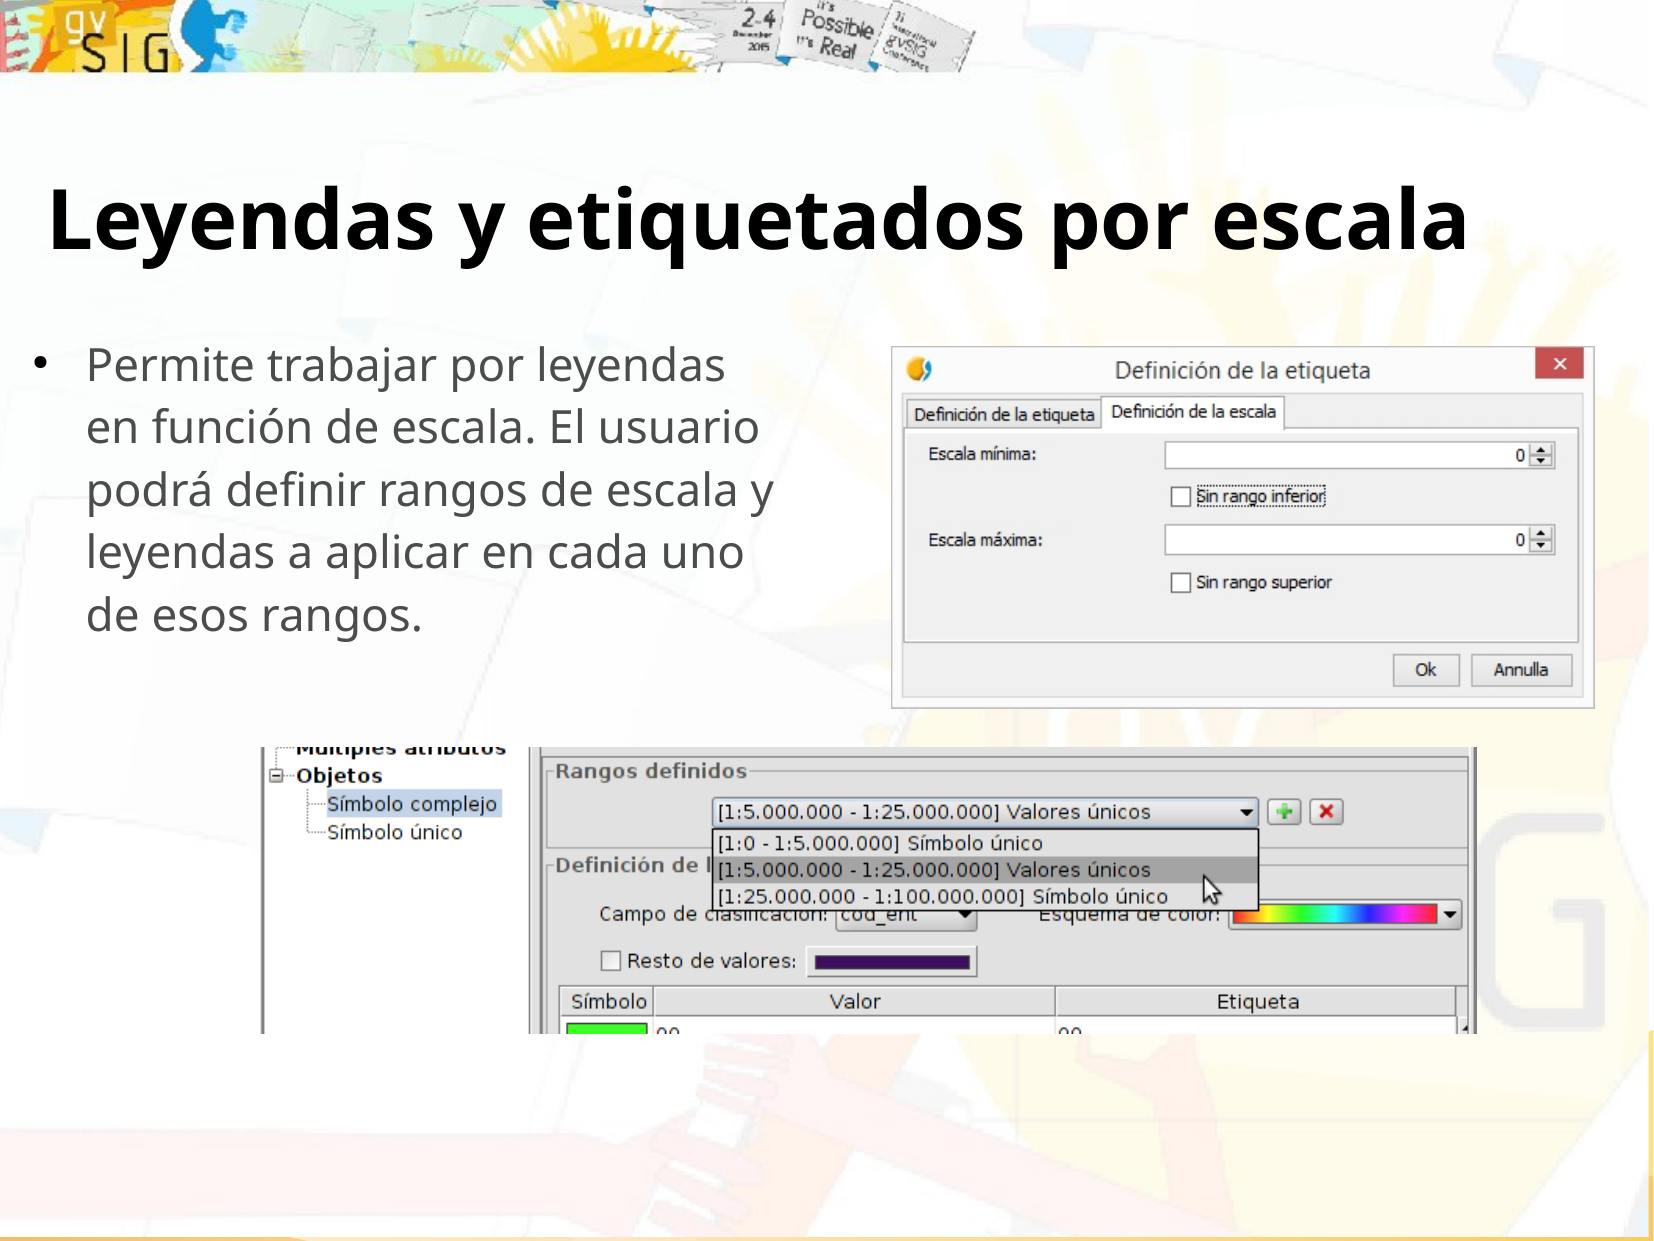

# Leyendas y etiquetados por escala
Permite trabajar por leyendas en función de escala. El usuario podrá definir rangos de escala y leyendas a aplicar en cada uno de esos rangos.